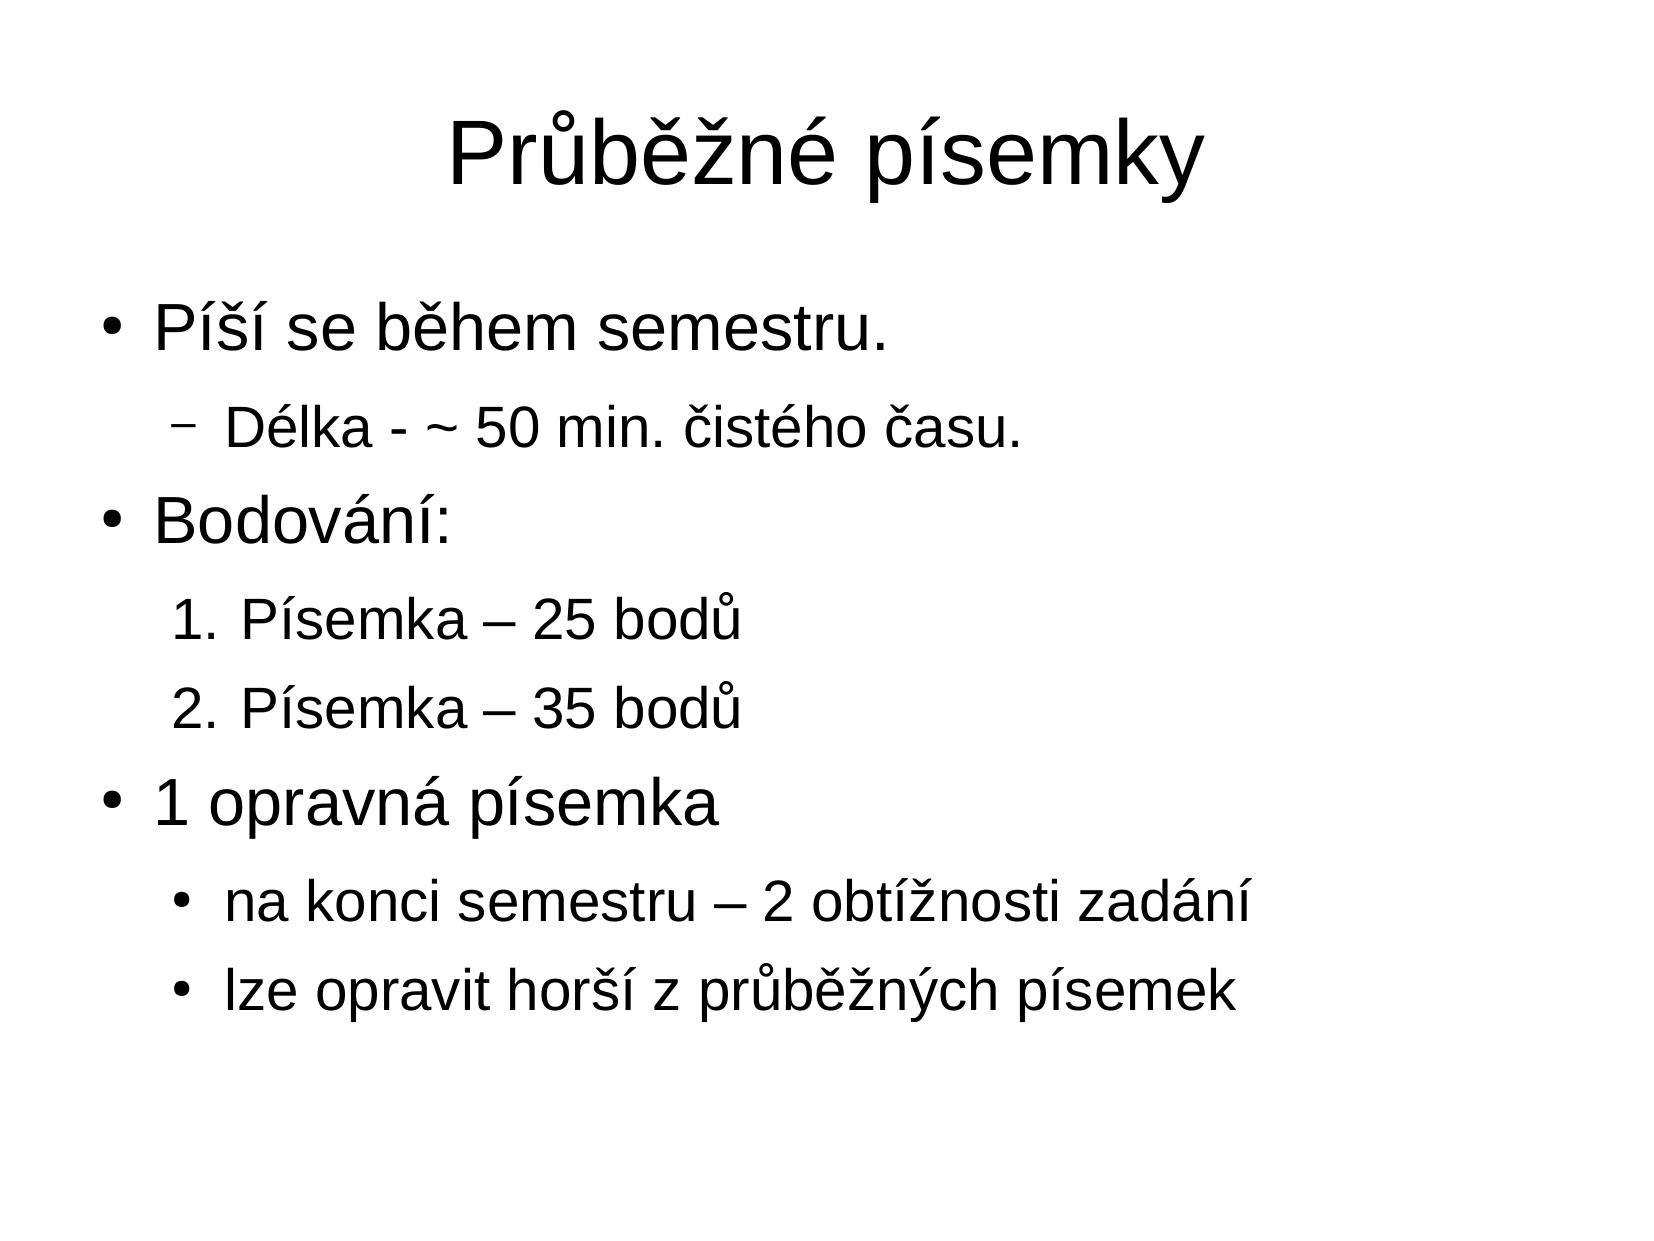

# Průběžné písemky
Píší se během semestru.
Délka - ~ 50 min. čistého času.
Bodování:
 Písemka – 25 bodů
 Písemka – 35 bodů
1 opravná písemka
na konci semestru – 2 obtížnosti zadání
lze opravit horší z průběžných písemek